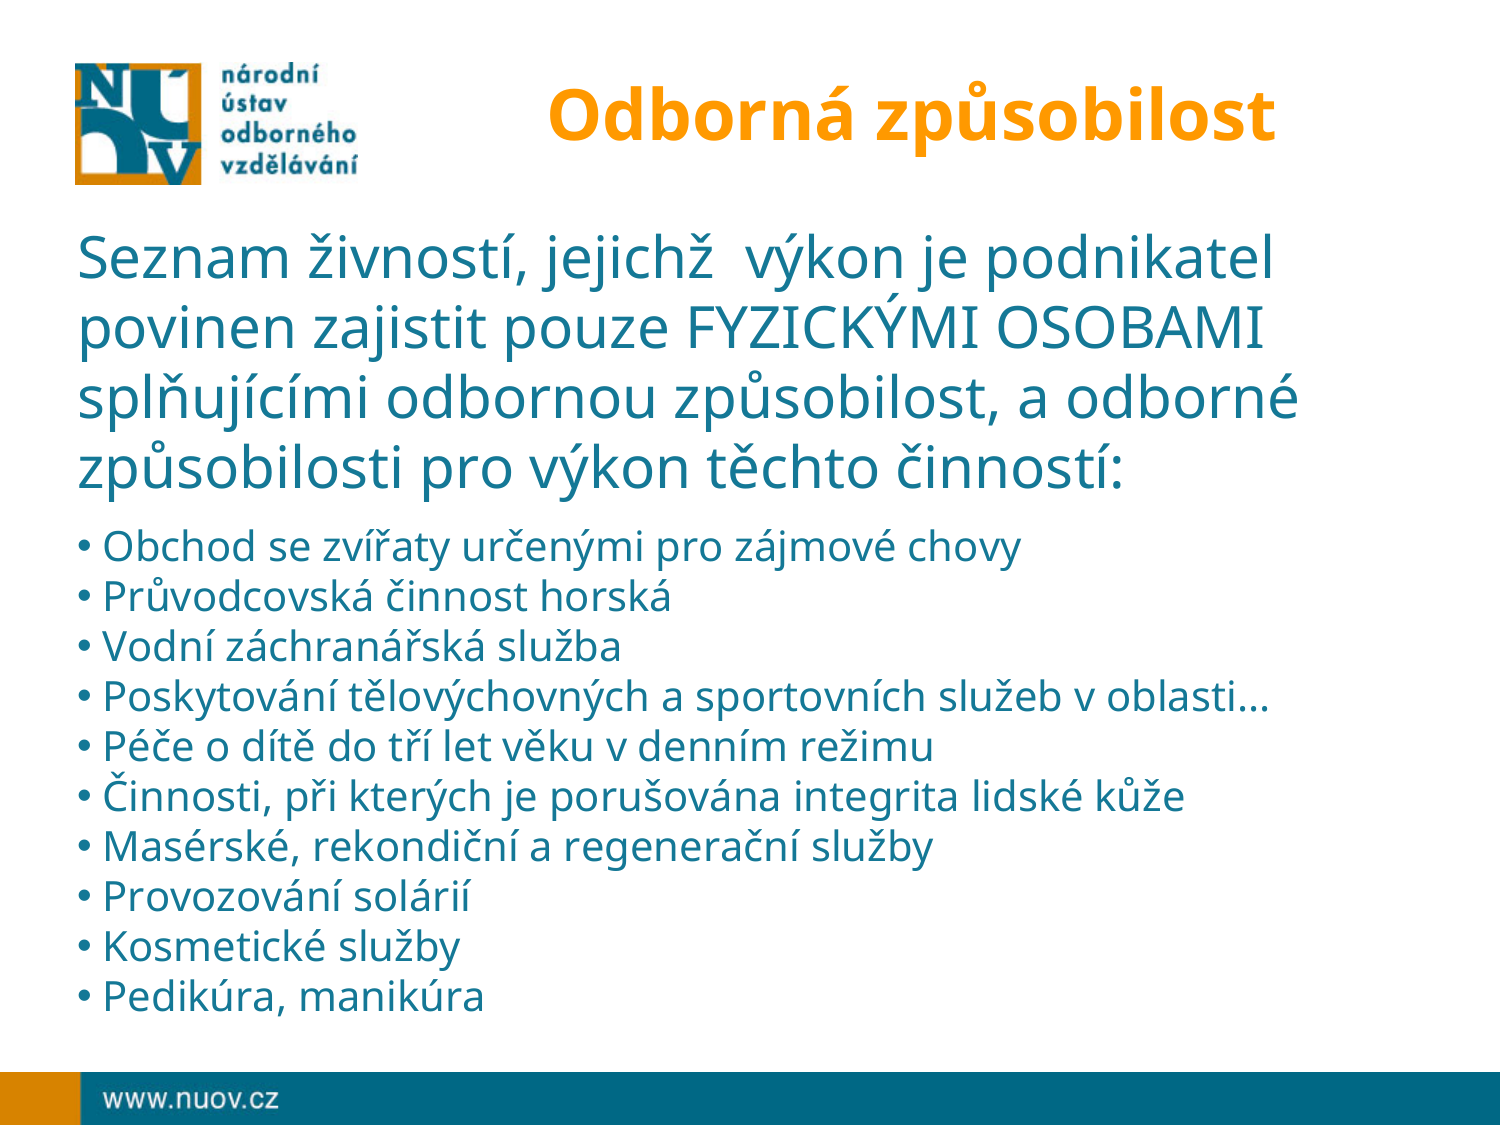

# Odborná způsobilost
Seznam živností, jejichž výkon je podnikatel povinen zajistit pouze FYZICKÝMI OSOBAMI splňujícími odbornou způsobilost, a odborné způsobilosti pro výkon těchto činností:
 Obchod se zvířaty určenými pro zájmové chovy
 Průvodcovská činnost horská
 Vodní záchranářská služba
 Poskytování tělovýchovných a sportovních služeb v oblasti...
 Péče o dítě do tří let věku v denním režimu
 Činnosti, při kterých je porušována integrita lidské kůže
 Masérské, rekondiční a regenerační služby
 Provozování solárií
 Kosmetické služby
 Pedikúra, manikúra